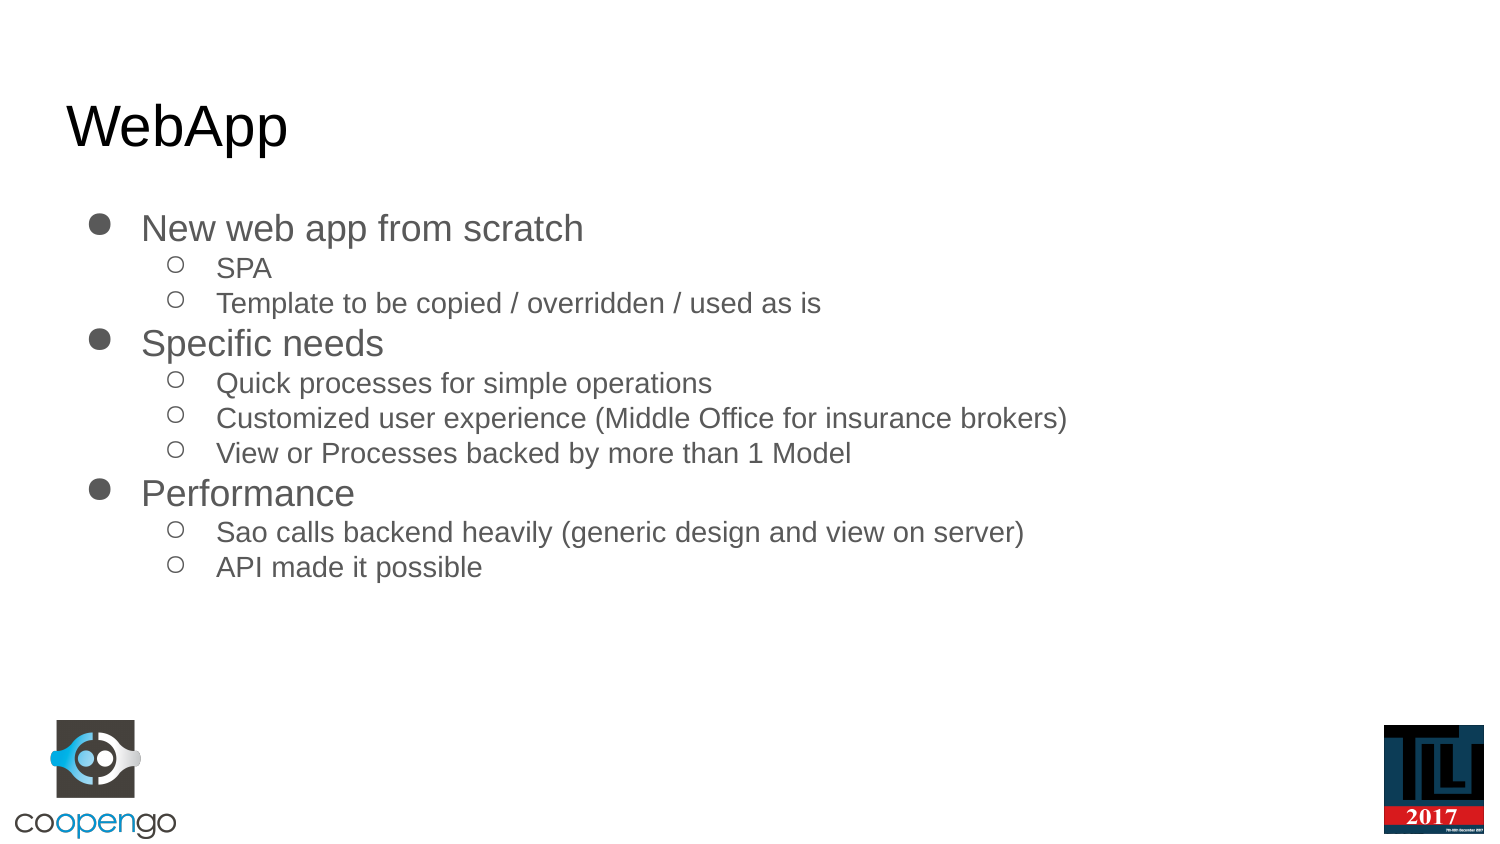

# WebApp
New web app from scratch
SPA
Template to be copied / overridden / used as is
Specific needs
Quick processes for simple operations
Customized user experience (Middle Office for insurance brokers)
View or Processes backed by more than 1 Model
Performance
Sao calls backend heavily (generic design and view on server)
API made it possible